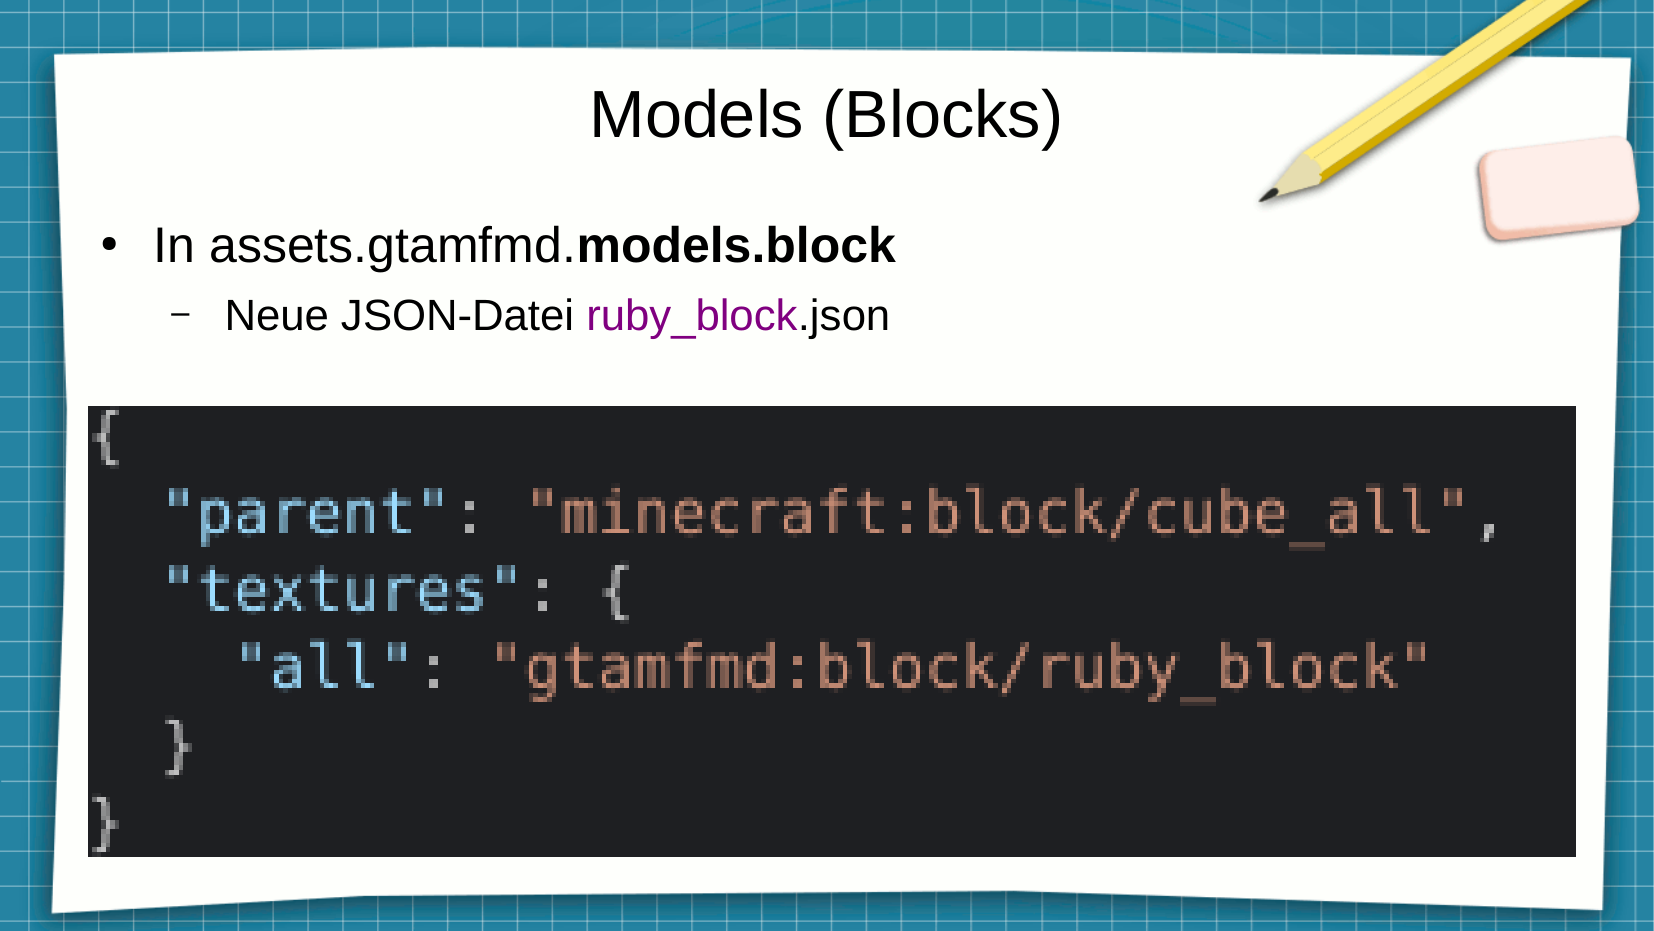

# Models (Blocks)
In assets.gtamfmd.models.block
Neue JSON-Datei ruby_block.json